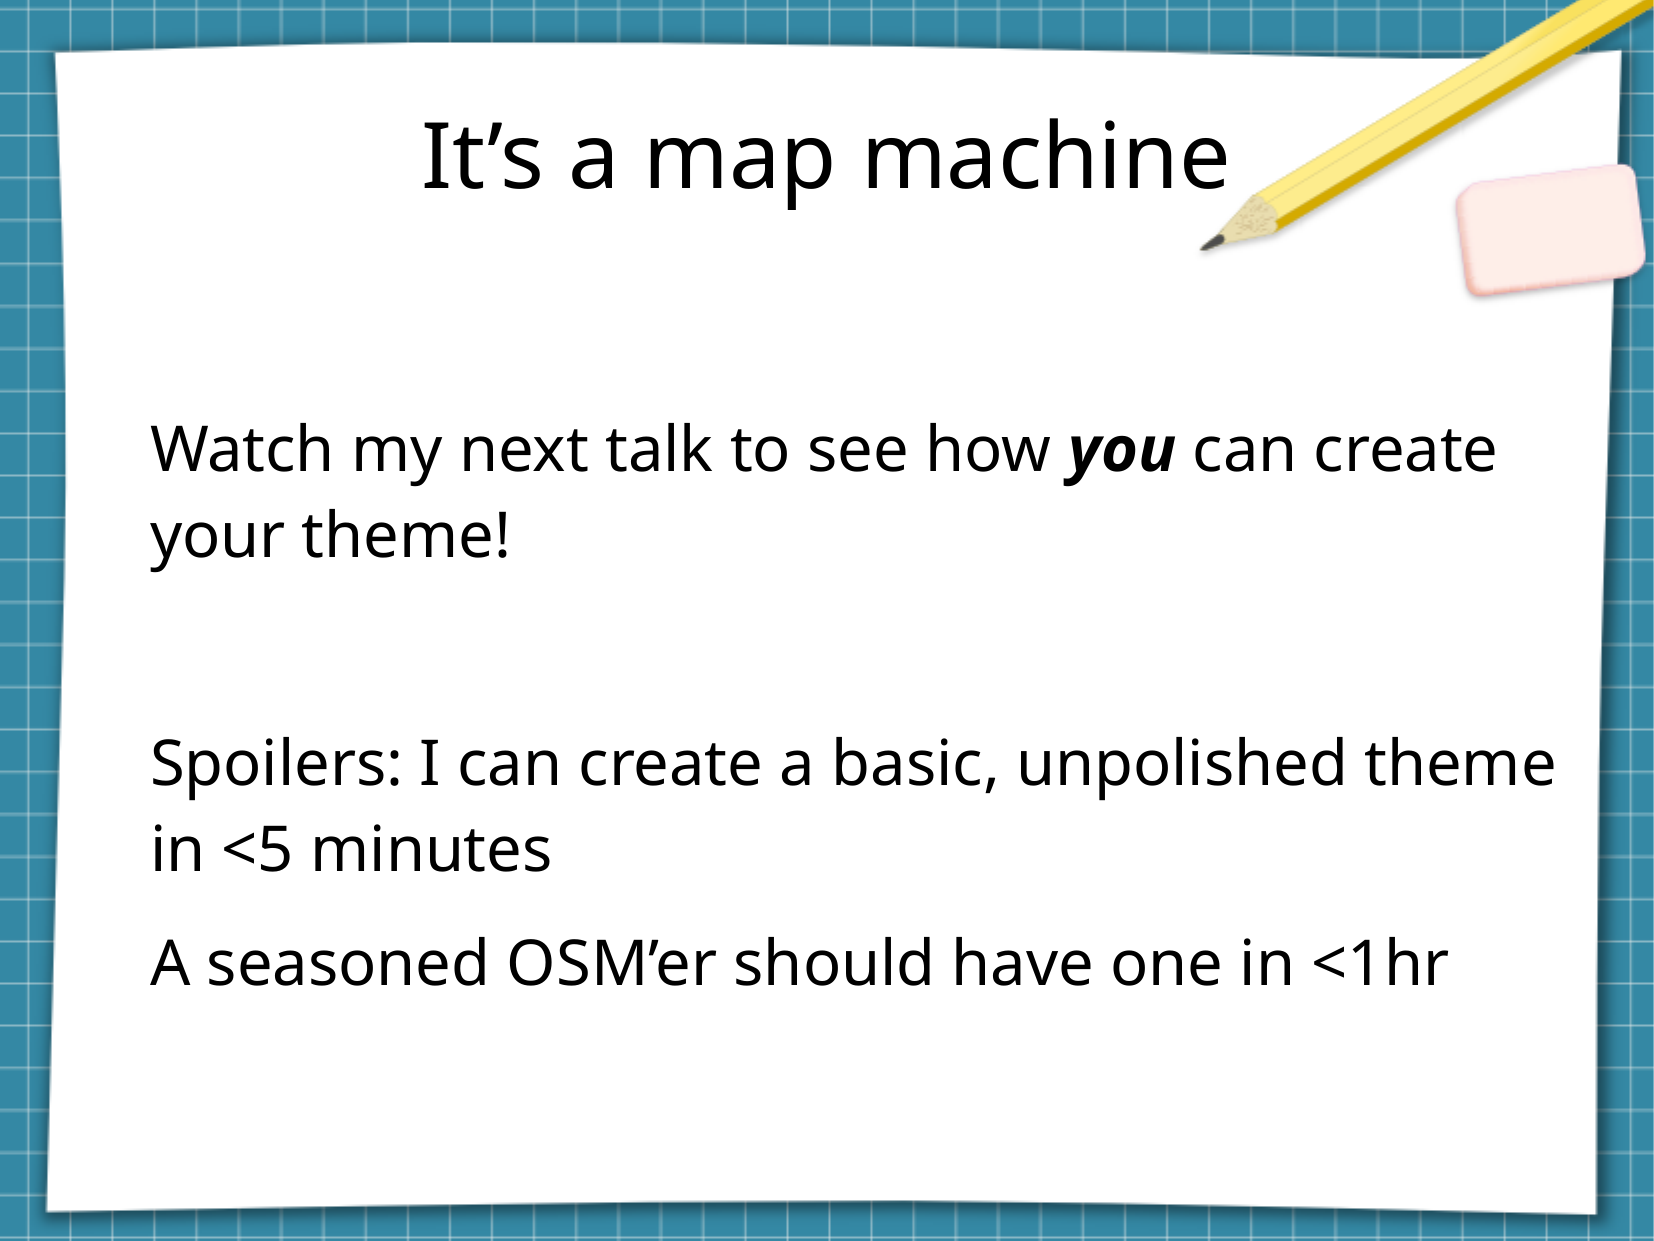

It’s a map machine
# Watch my next talk to see how you can create your theme!
Spoilers: I can create a basic, unpolished theme in <5 minutes
A seasoned OSM’er should have one in <1hr